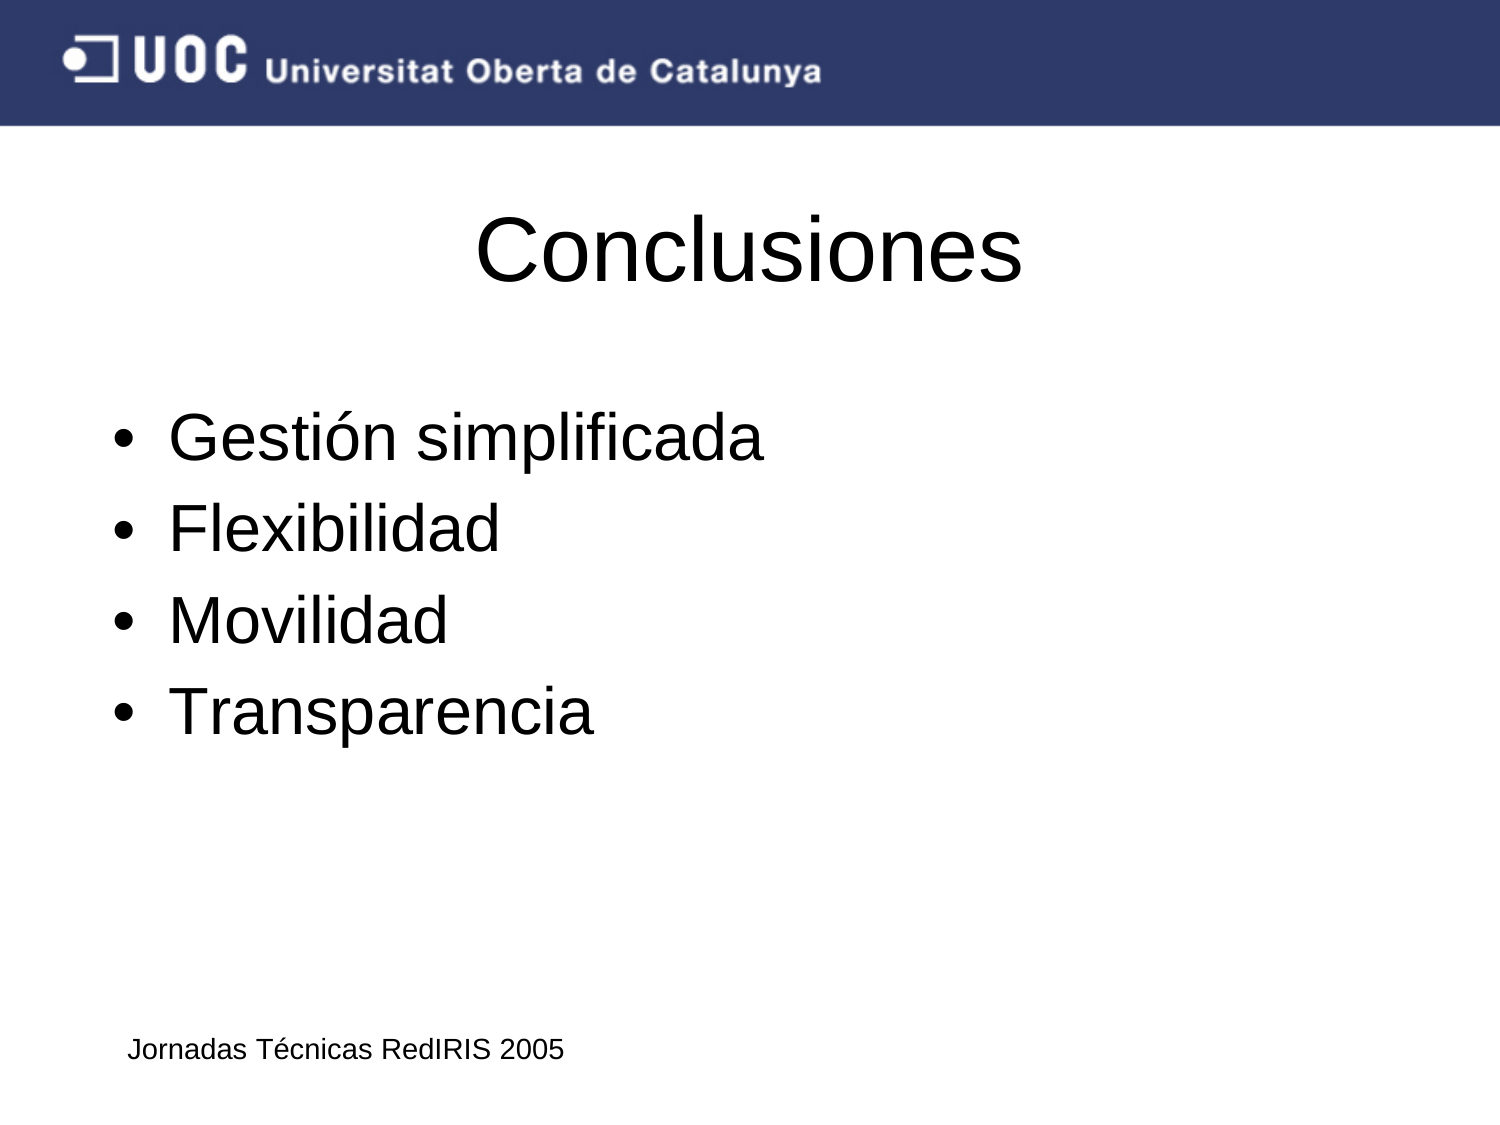

# Conclusiones
Gestión simplificada
Flexibilidad
Movilidad
Transparencia